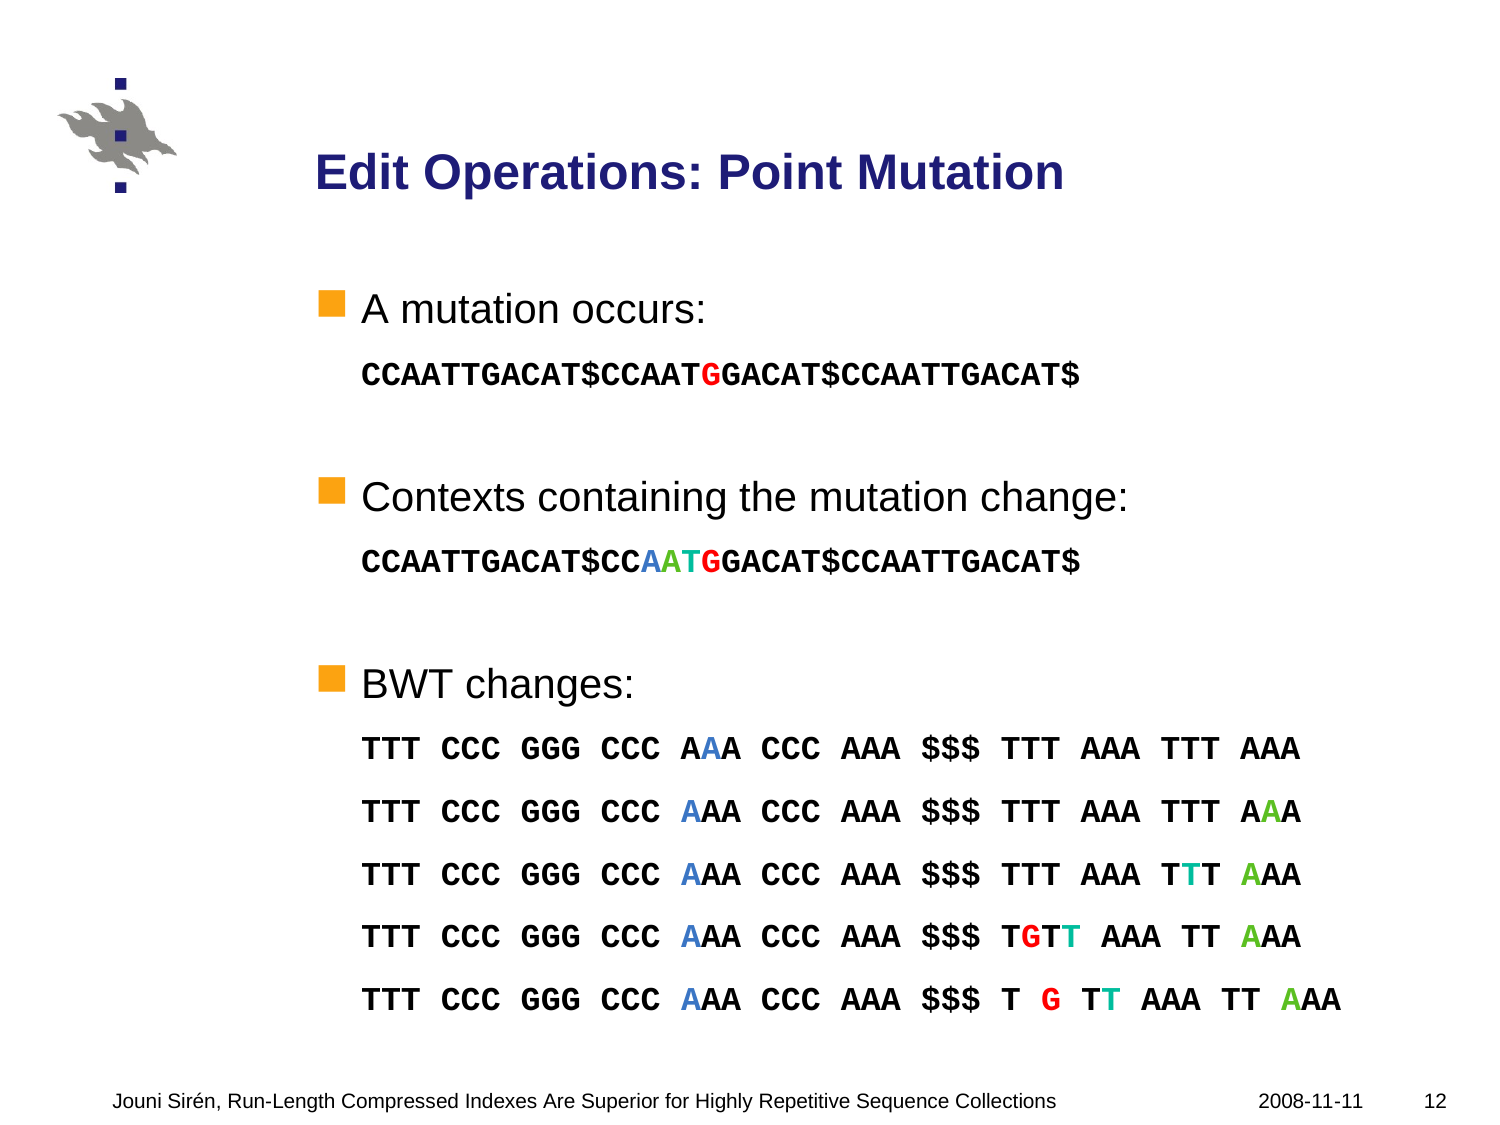

# Edit Operations: Point Mutation
A mutation occurs:
	CCAATTGACAT$CCAATGGACAT$CCAATTGACAT$
Contexts containing the mutation change:
	CCAATTGACAT$CCAATGGACAT$CCAATTGACAT$
BWT changes:
	TTT CCC GGG CCC AAA CCC AAA $$$ TTT AAA TTT AAA
	TTT CCC GGG CCC AAA CCC AAA $$$ TTT AAA TTT AAA
	TTT CCC GGG CCC AAA CCC AAA $$$ TTT AAA TTT AAA
	TTT CCC GGG CCC AAA CCC AAA $$$ TGTT AAA TT AAA
	TTT CCC GGG CCC AAA CCC AAA $$$ T G TT AAA TT AAA
Jouni Sirén, Run-Length Compressed Indexes Are Superior for Highly Repetitive Sequence Collections
2008-11-11
12